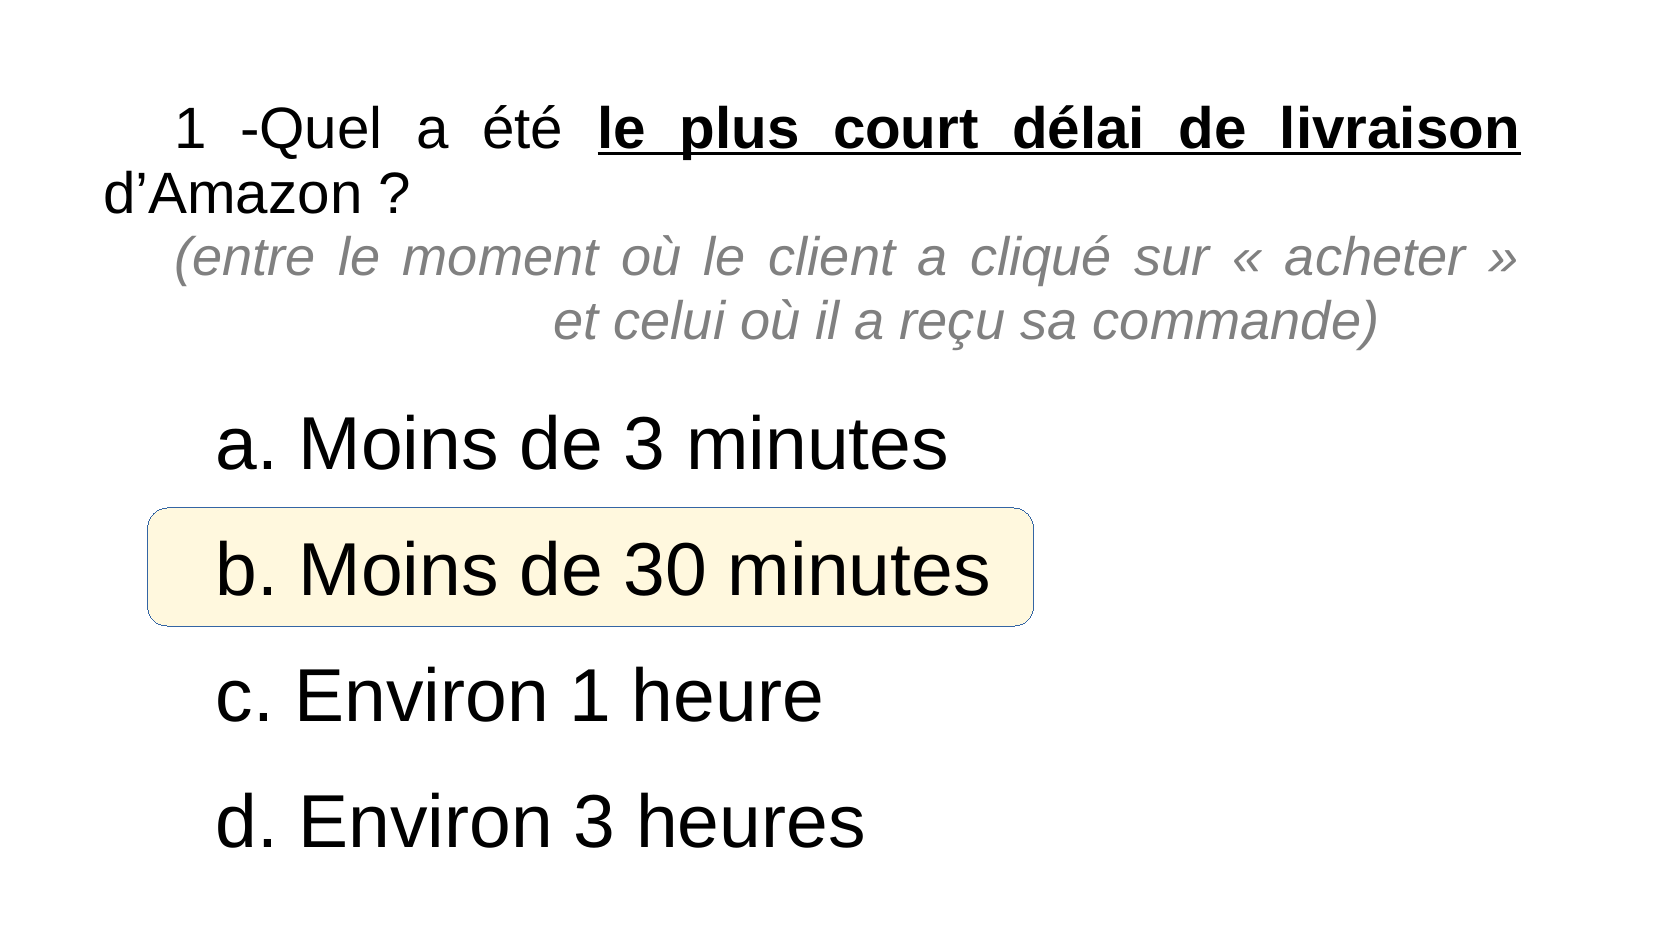

1 -Quel a été le plus court délai de livraison d’Amazon ?
(entre le moment où le client a cliqué sur « acheter »
 et celui où il a reçu sa commande)
a. Moins de 3 minutes
b. Moins de 30 minutes
c. Environ 1 heure
d. Environ 3 heures